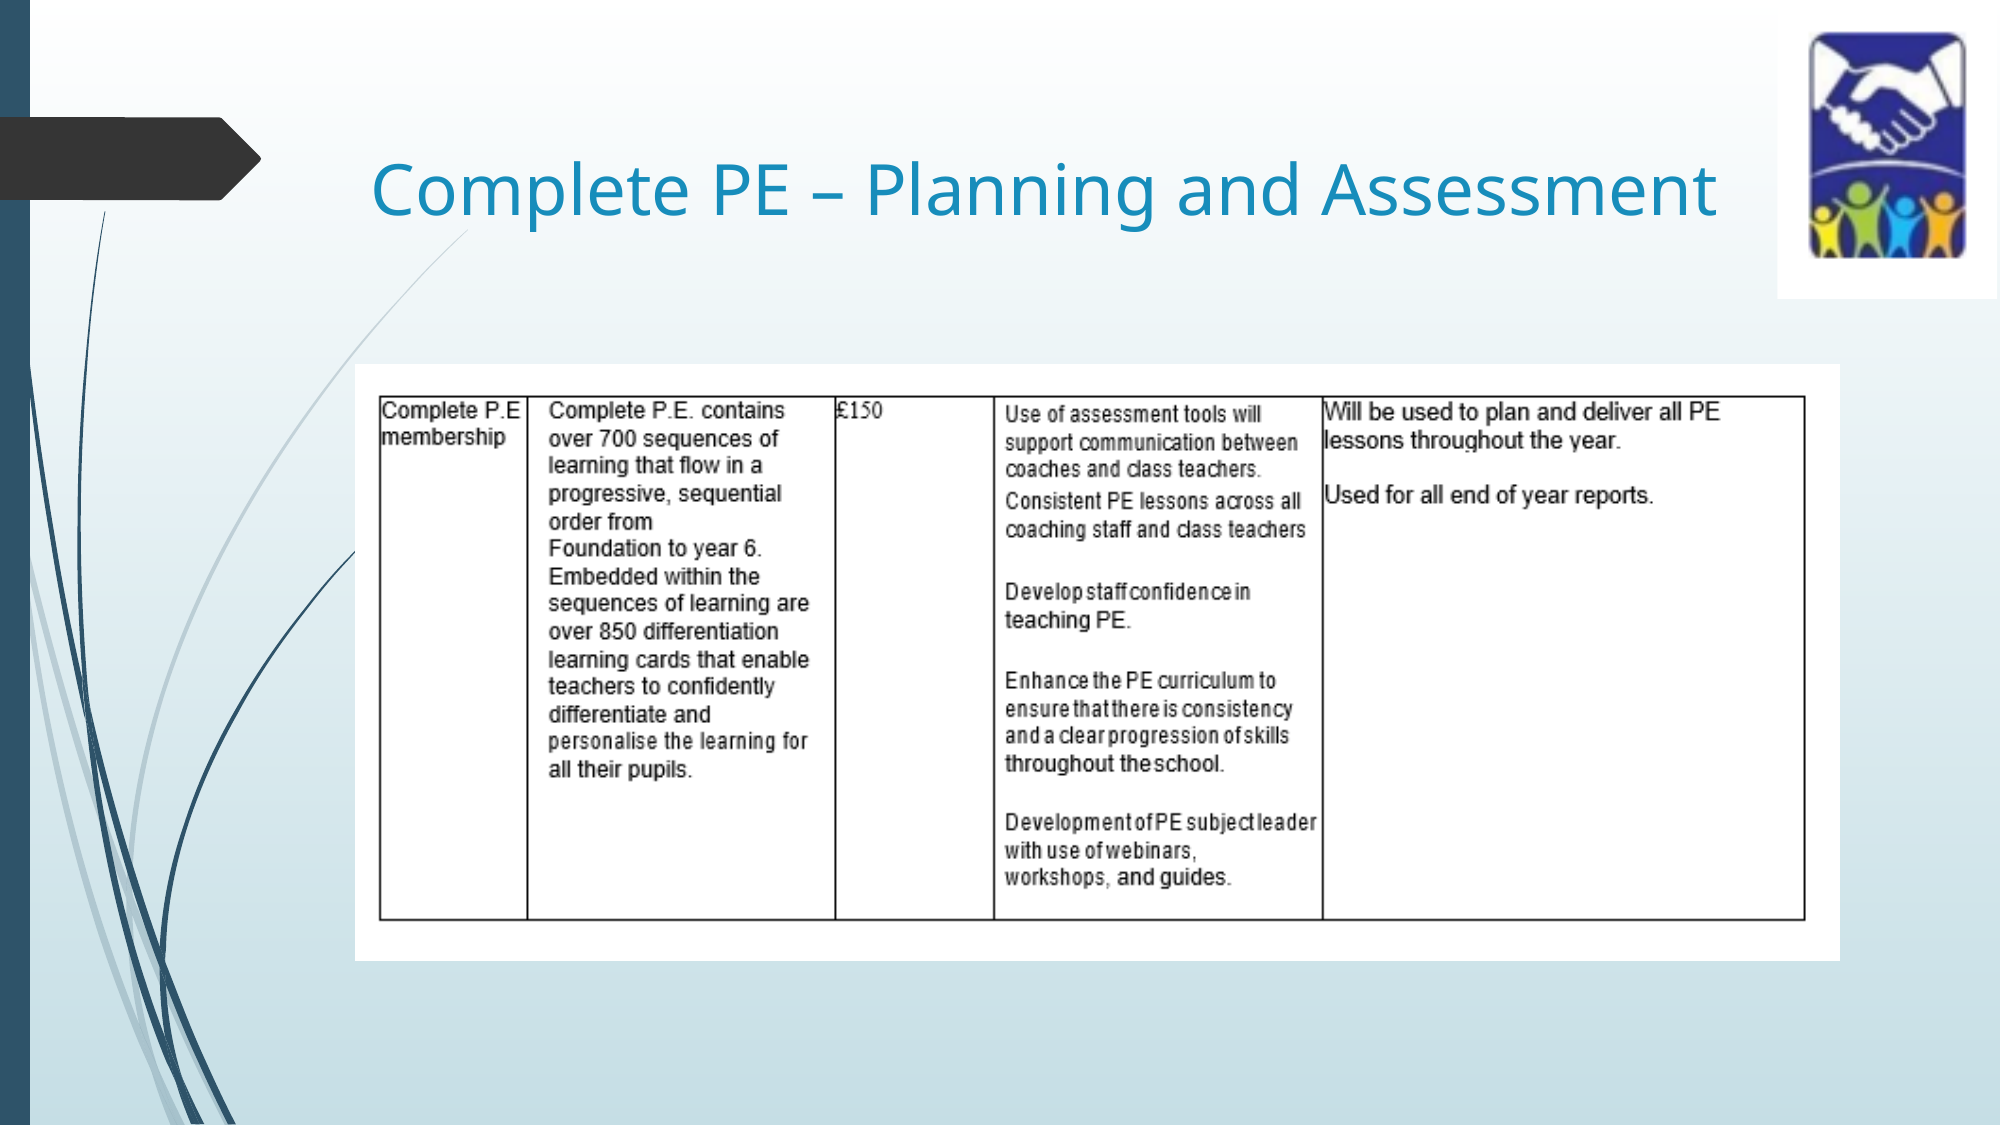

# Complete PE – Planning and Assessment